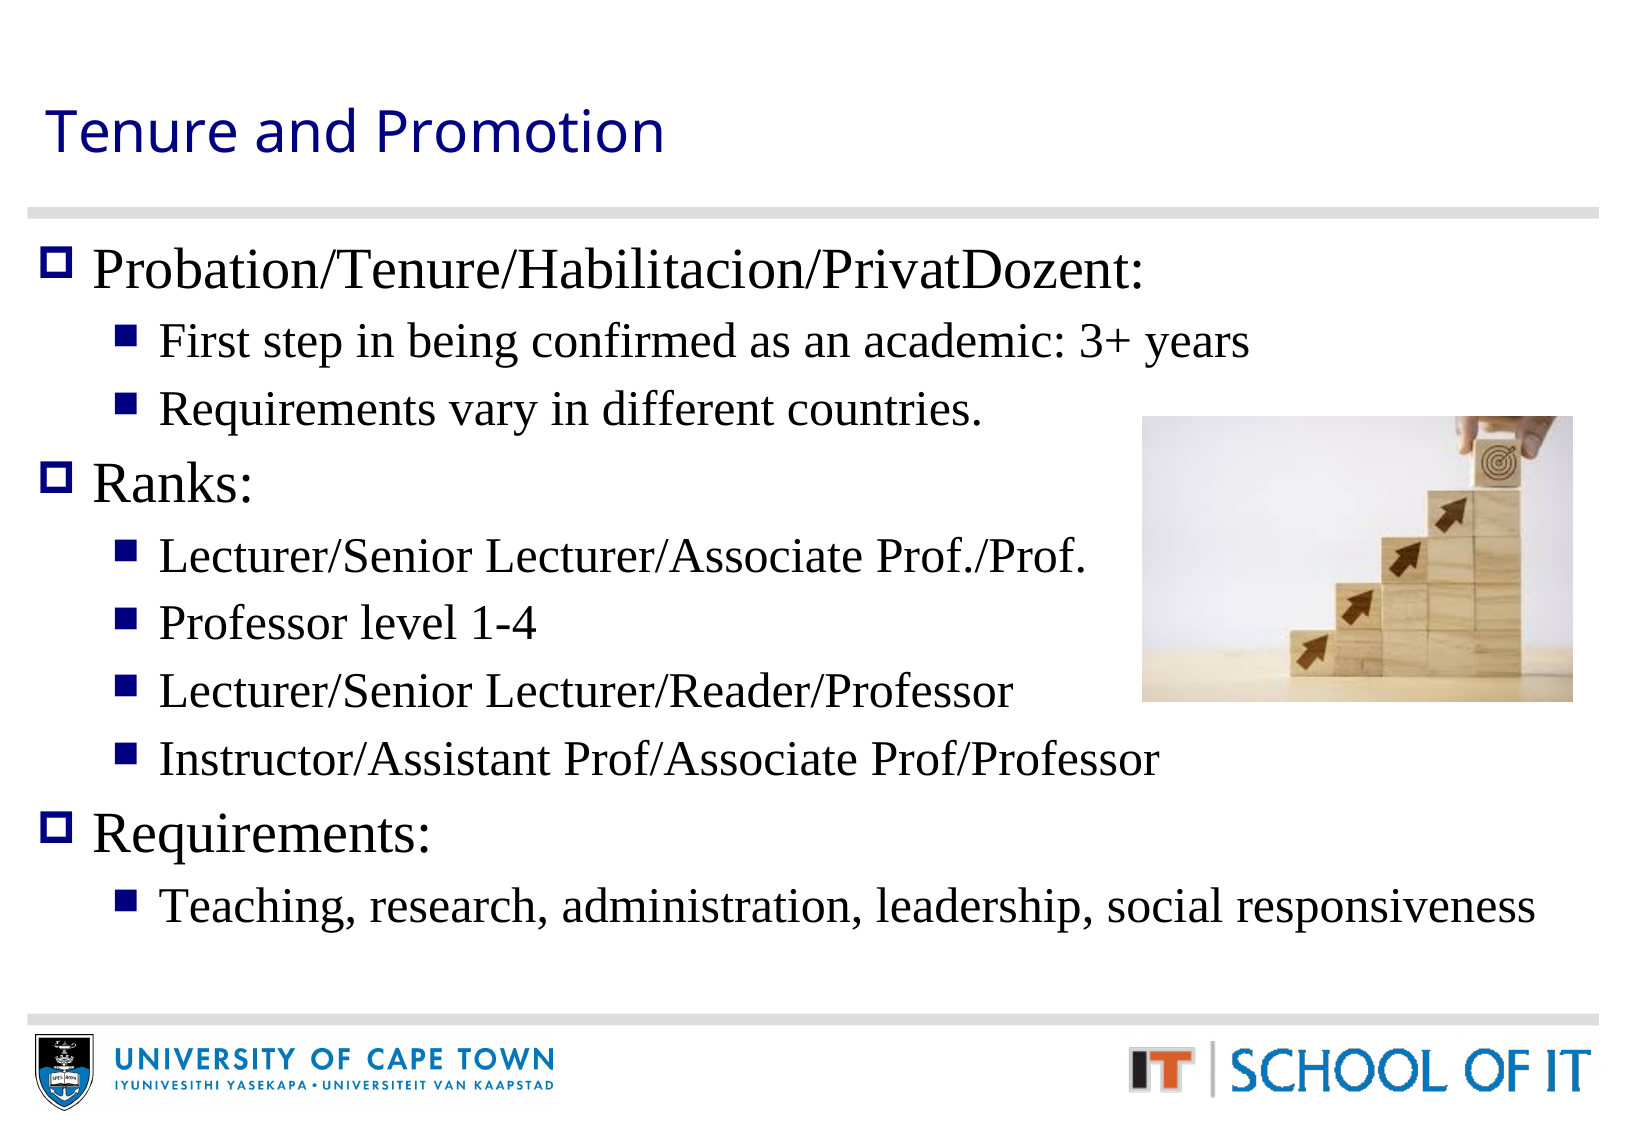

# Tenure and Promotion
Probation/Tenure/Habilitacion/PrivatDozent:
First step in being confirmed as an academic: 3+ years
Requirements vary in different countries.
Ranks:
Lecturer/Senior Lecturer/Associate Prof./Prof.
Professor level 1-4
Lecturer/Senior Lecturer/Reader/Professor
Instructor/Assistant Prof/Associate Prof/Professor
Requirements:
Teaching, research, administration, leadership, social responsiveness